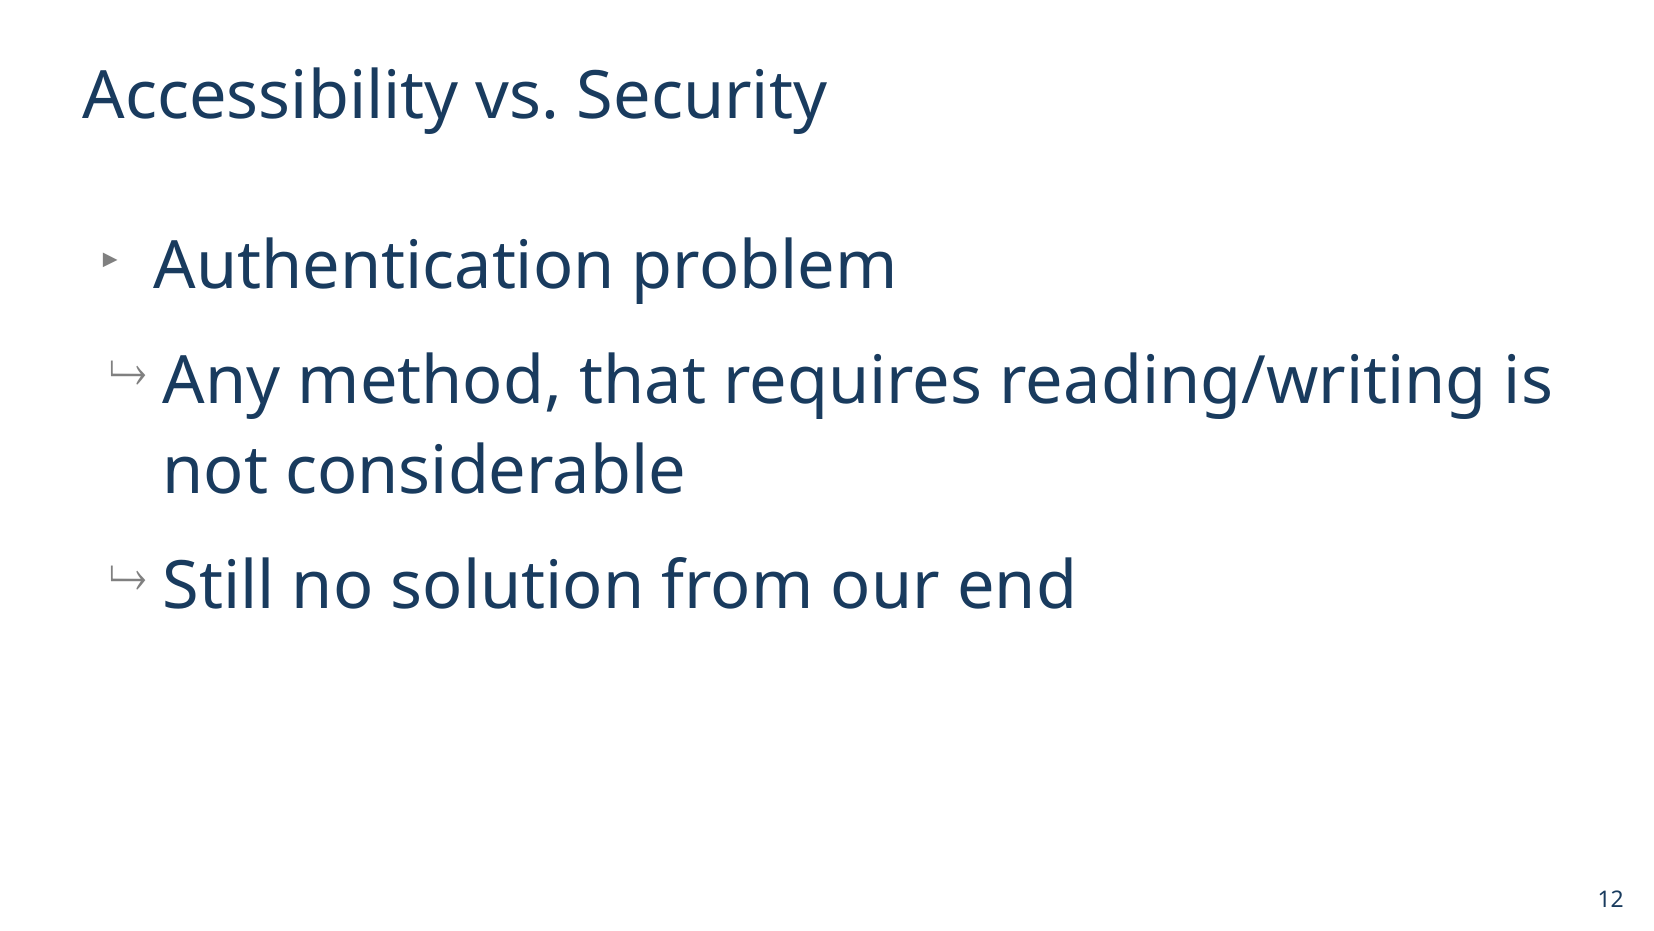

# Accessibility vs. Security
Authentication problem
Any method, that requires reading/writing is not considerable
Still no solution from our end
12